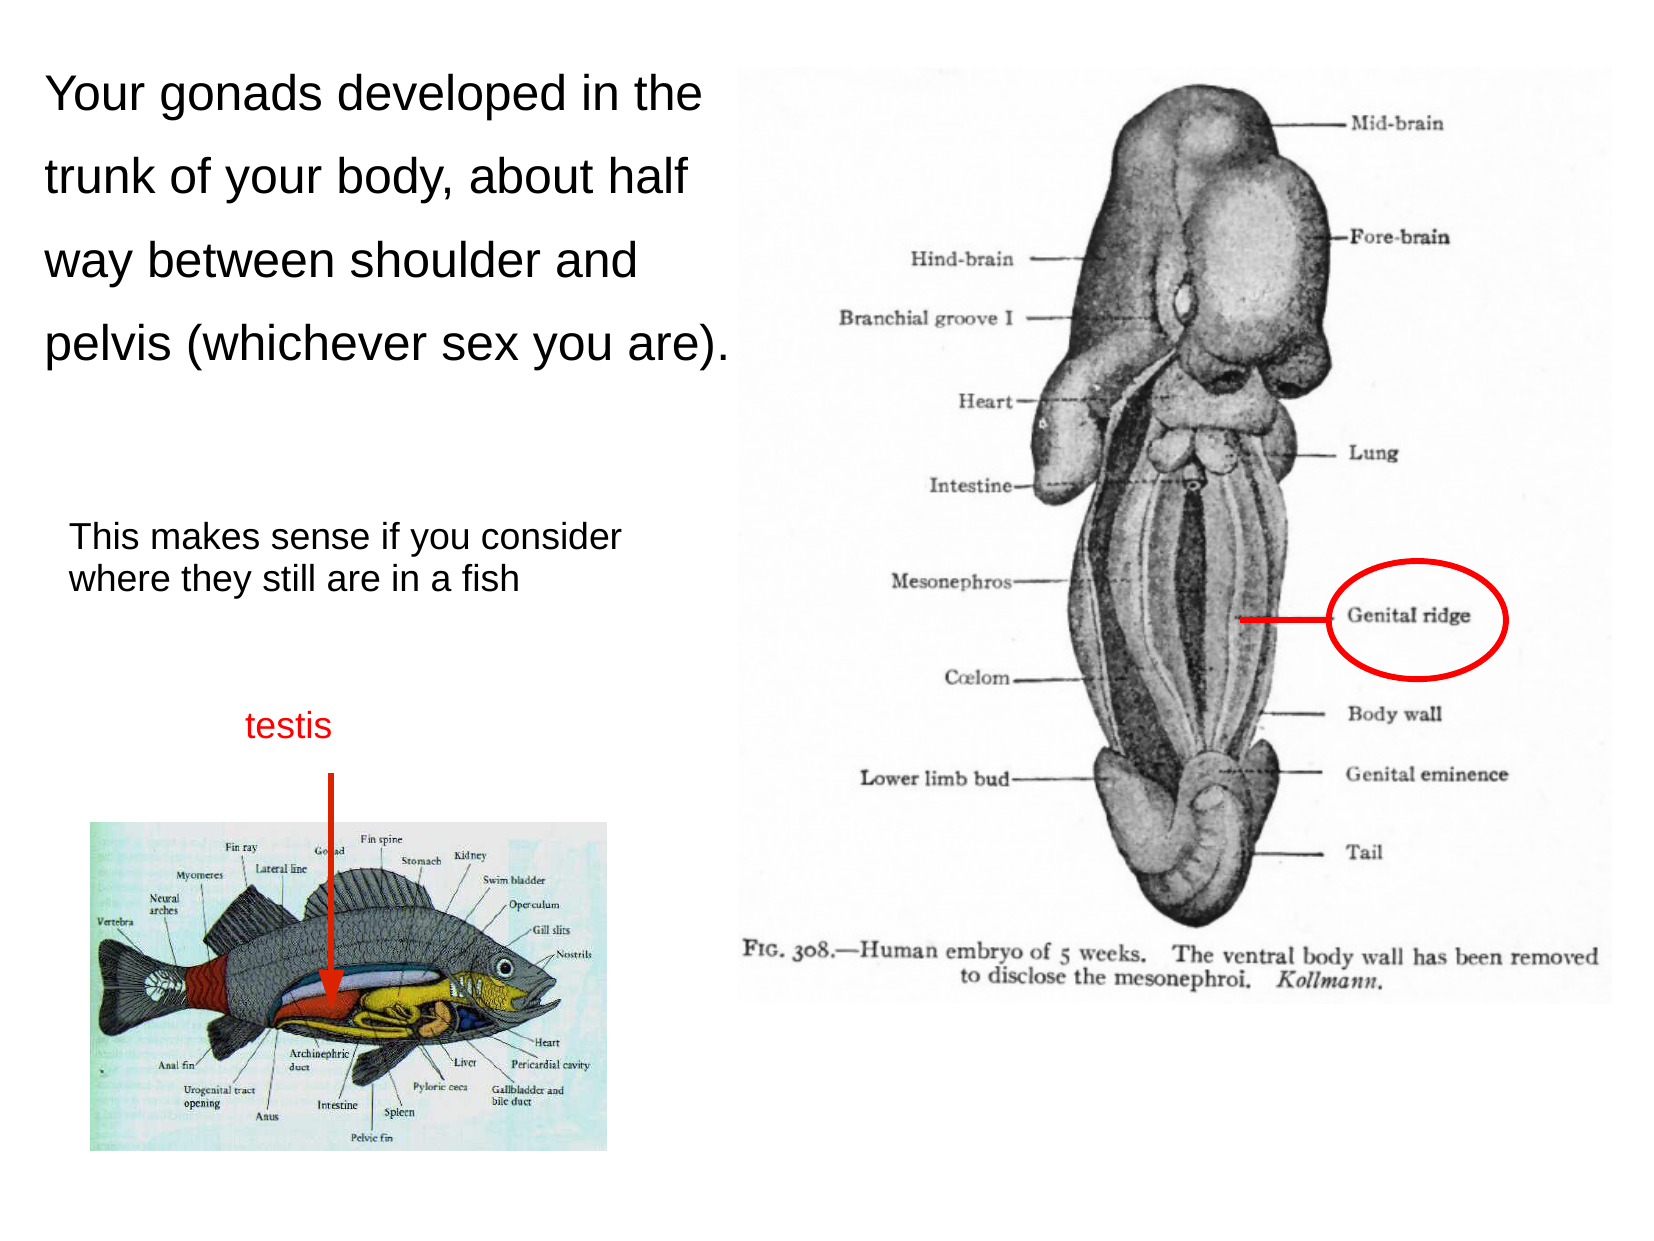

Your gonads developed in the trunk of your body, about half way between shoulder and pelvis (whichever sex you are).
This makes sense if you consider where they still are in a fish
testis